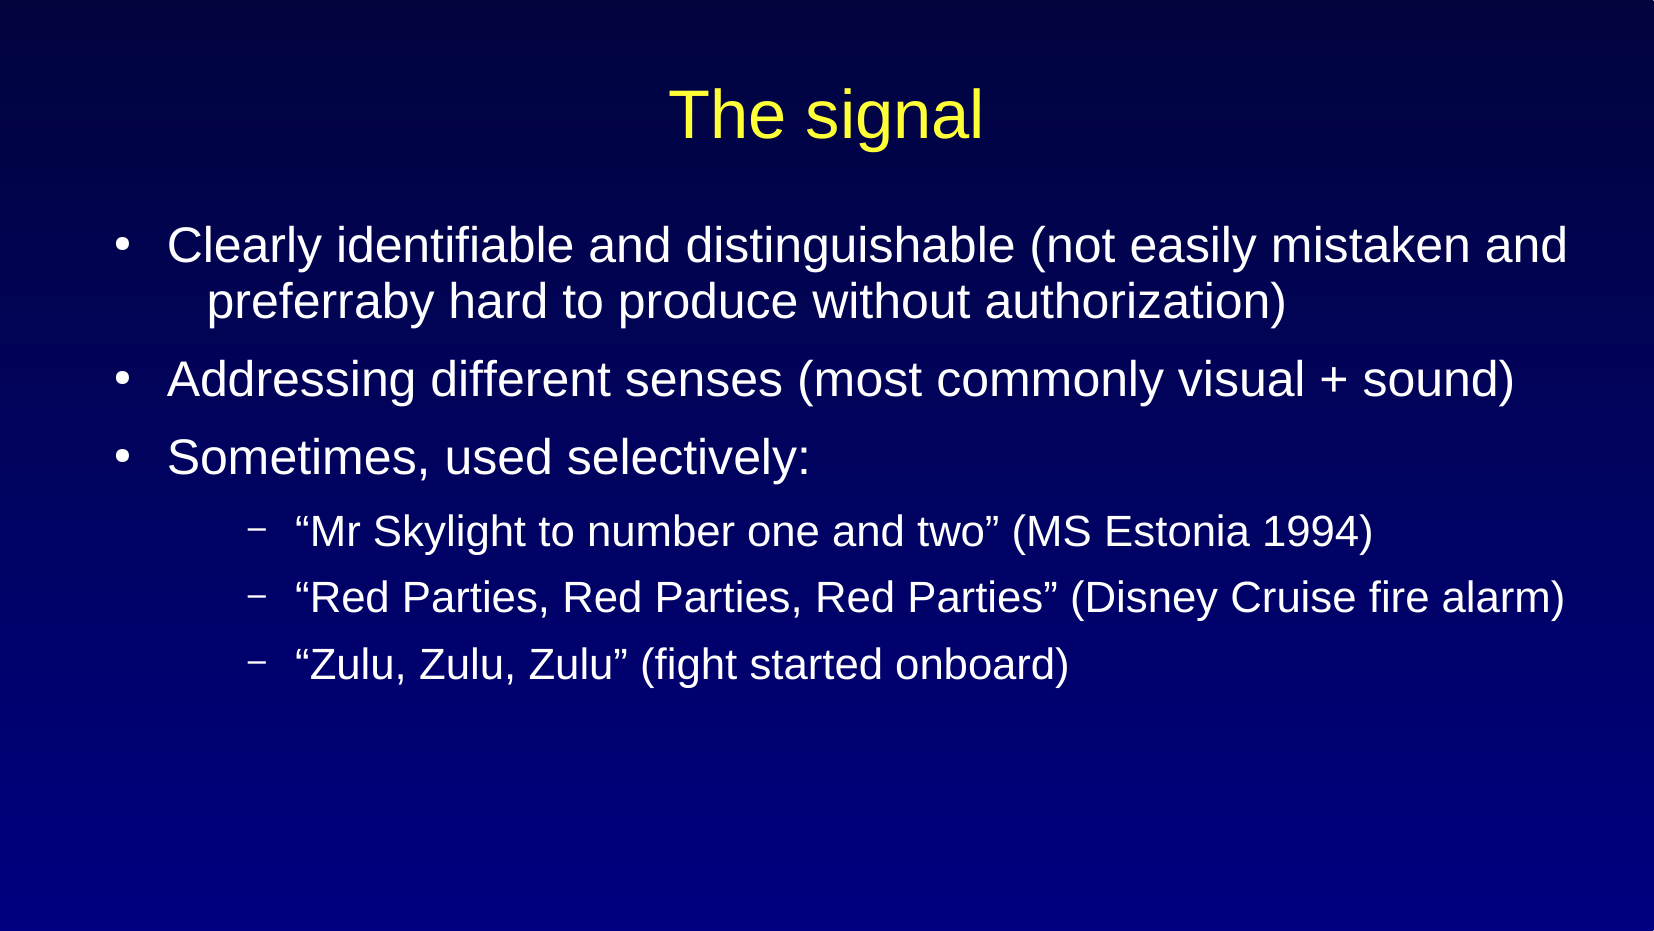

# The signal
Clearly identifiable and distinguishable (not easily mistaken and preferraby hard to produce without authorization)
Addressing different senses (most commonly visual + sound)
Sometimes, used selectively:
“Mr Skylight to number one and two” (MS Estonia 1994)
“Red Parties, Red Parties, Red Parties” (Disney Cruise fire alarm)
“Zulu, Zulu, Zulu” (fight started onboard)